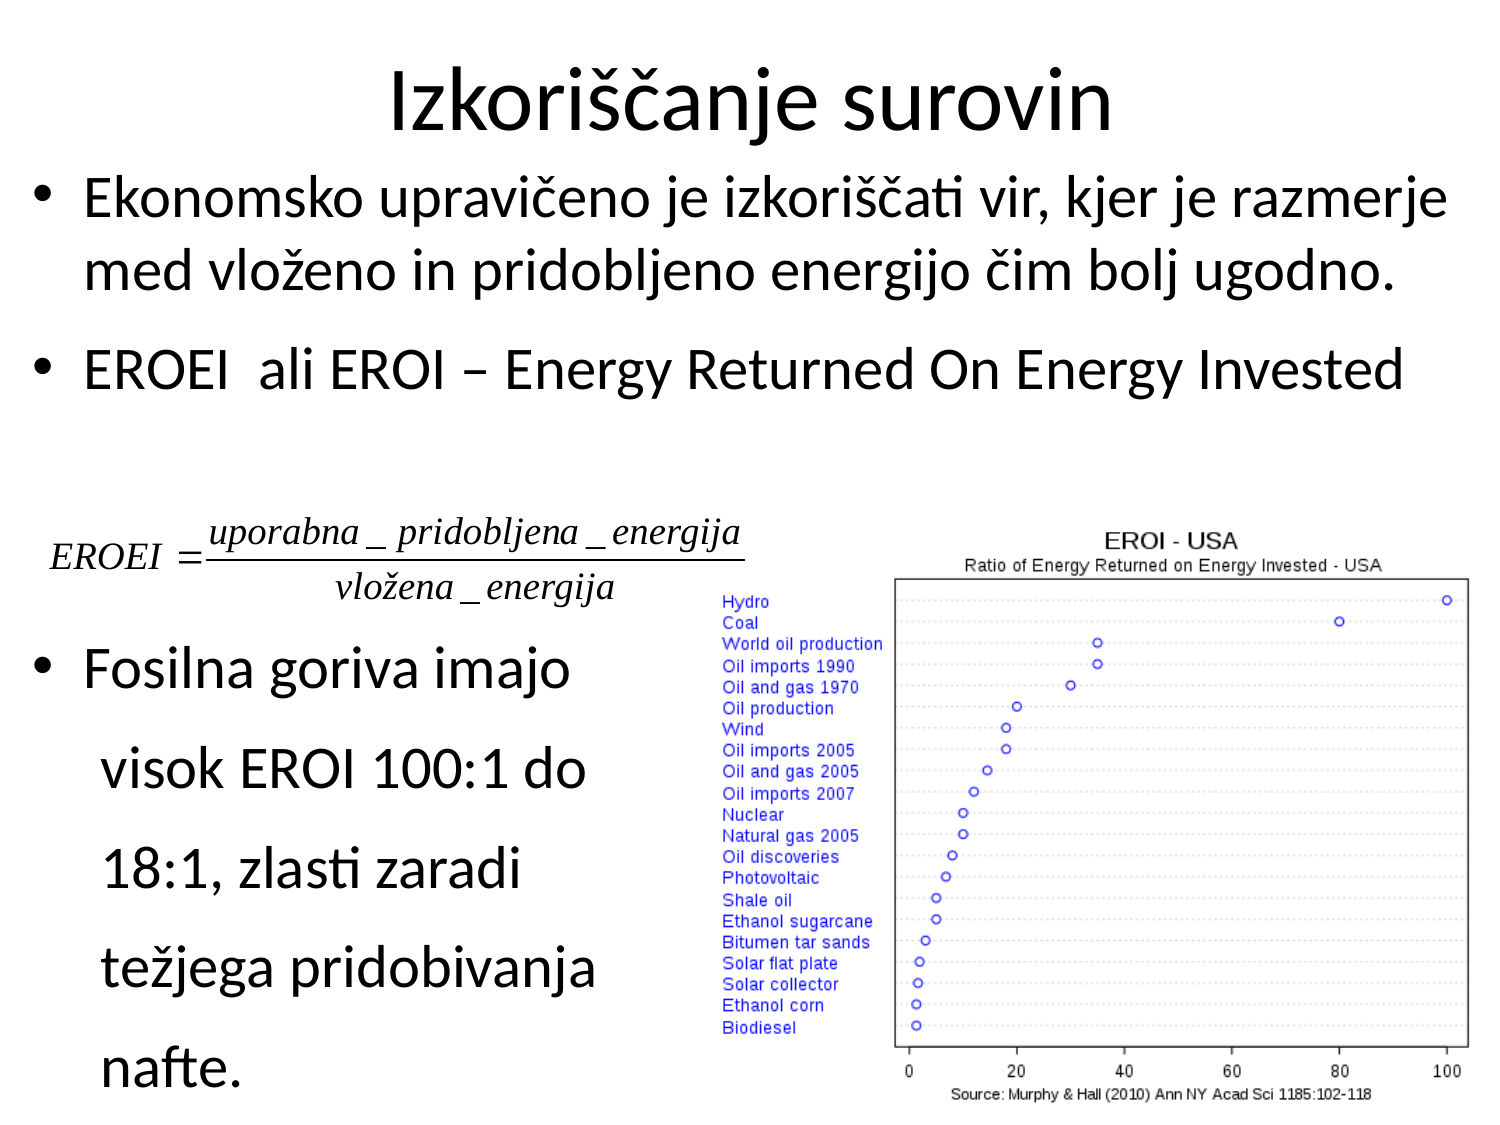

# Izkoriščanje surovin
Ekonomsko upravičeno je izkoriščati vir, kjer je razmerje med vloženo in pridobljeno energijo čim bolj ugodno.
EROEI ali EROI – Energy Returned On Energy Invested
Fosilna goriva imajo
	visok EROI 100:1 do
	18:1, zlasti zaradi
	težjega pridobivanja
	nafte.